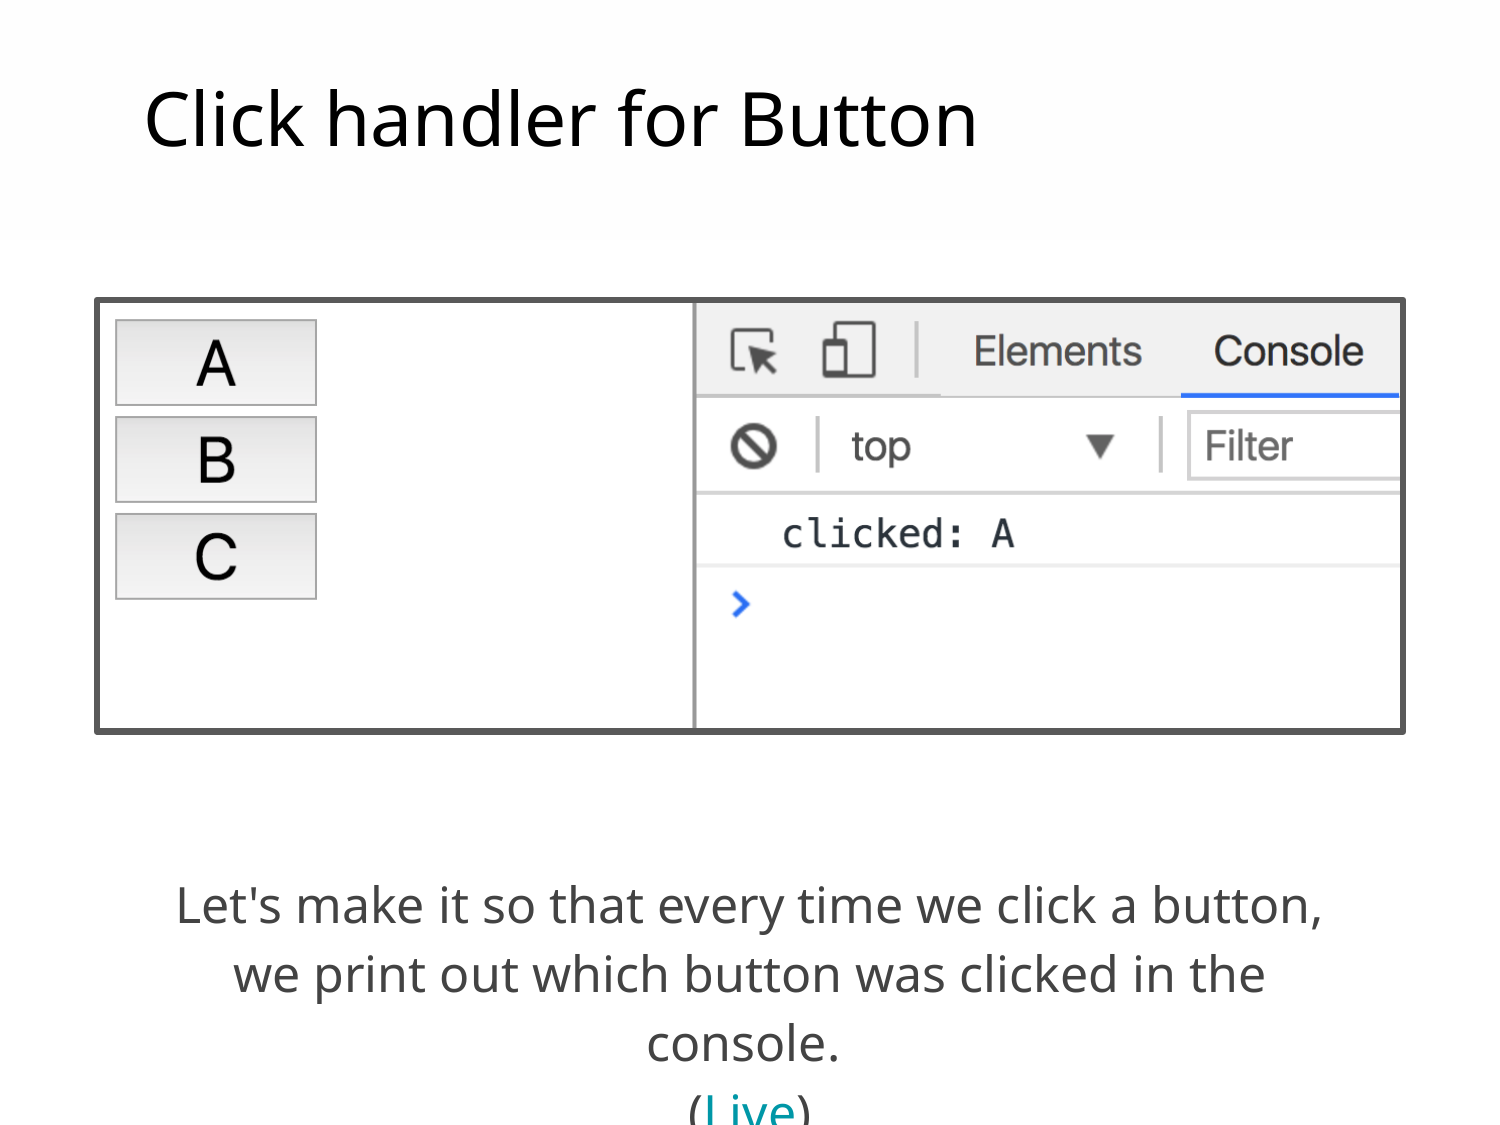

# Click handler for Button
Let's make it so that every time we click a button, we print out which button was clicked in the console.
(Live)